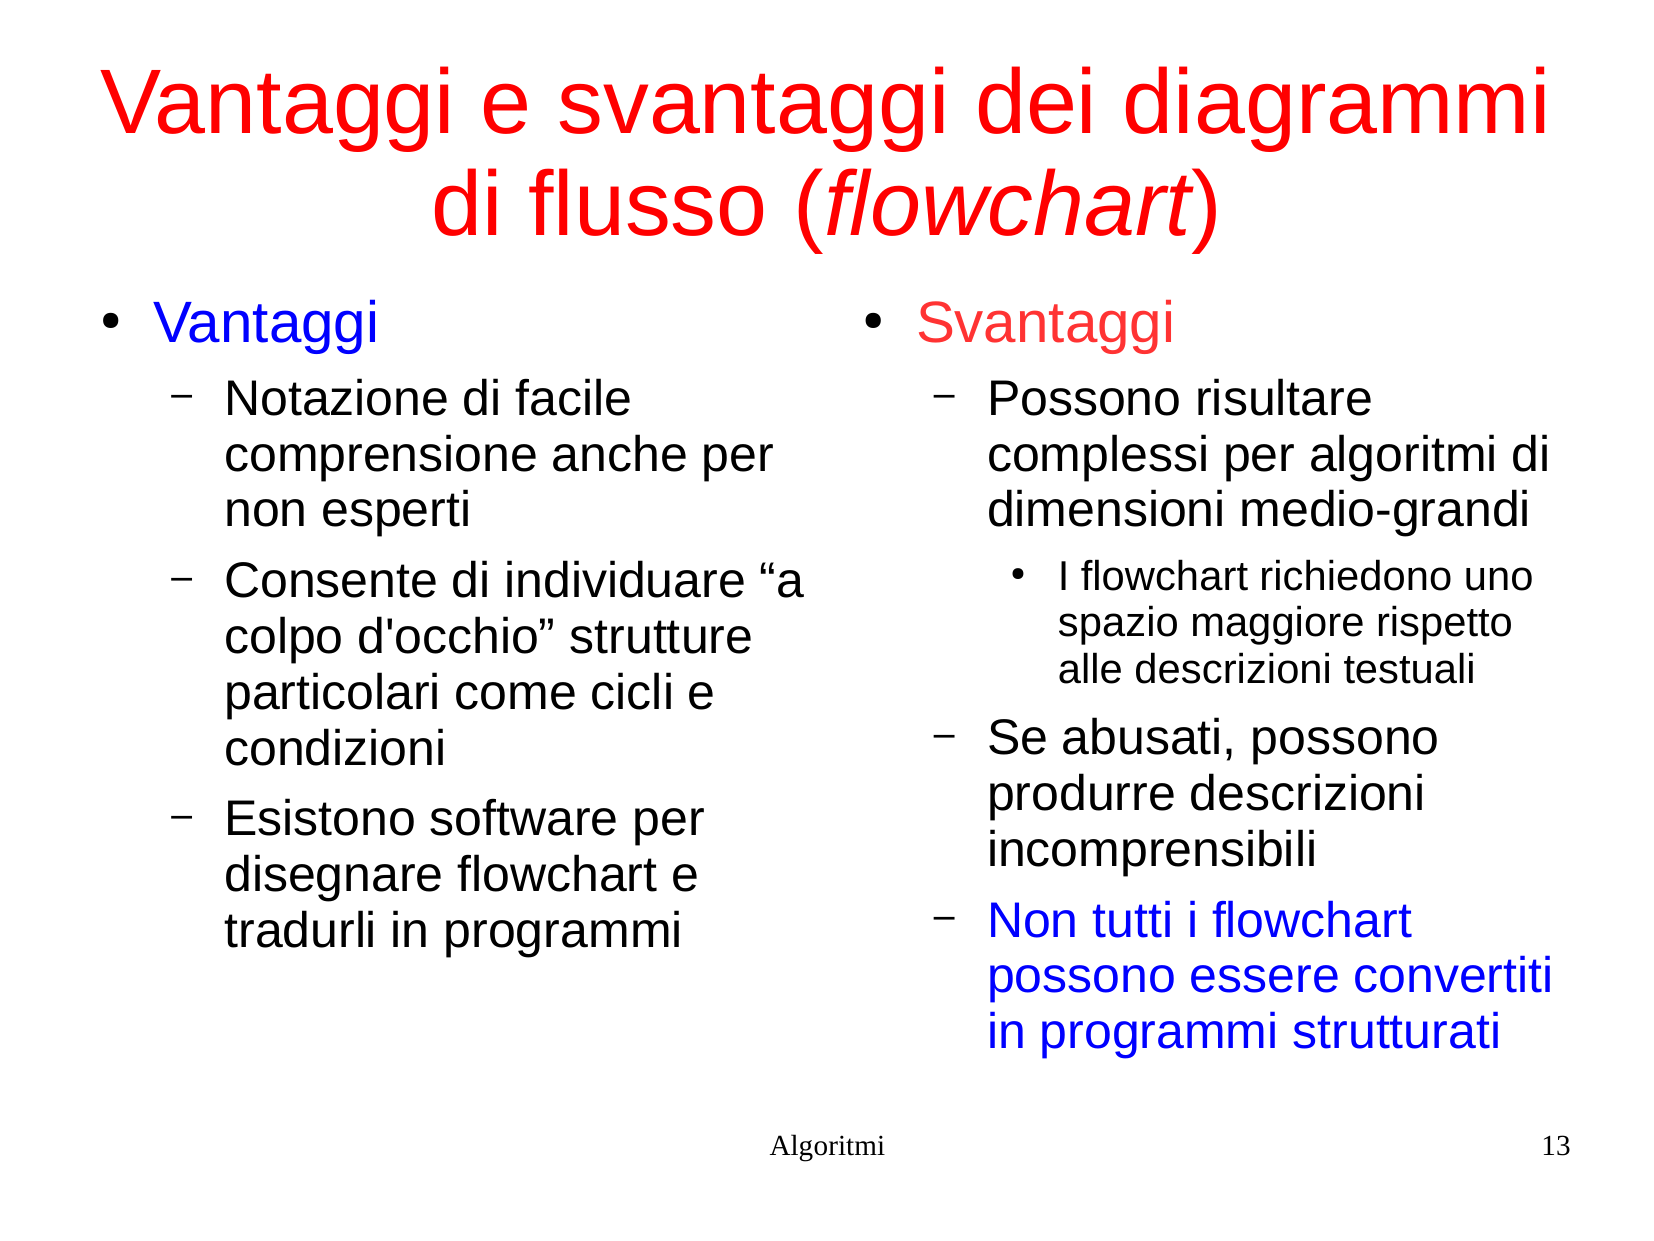

# Vantaggi e svantaggi dei diagrammi di flusso (flowchart)
Vantaggi
Notazione di facile comprensione anche per non esperti
Consente di individuare “a colpo d'occhio” strutture particolari come cicli e condizioni
Esistono software per disegnare flowchart e tradurli in programmi
Svantaggi
Possono risultare complessi per algoritmi di dimensioni medio-grandi
I flowchart richiedono uno spazio maggiore rispetto alle descrizioni testuali
Se abusati, possono produrre descrizioni incomprensibili
Non tutti i flowchart possono essere convertiti in programmi strutturati
Algoritmi
13